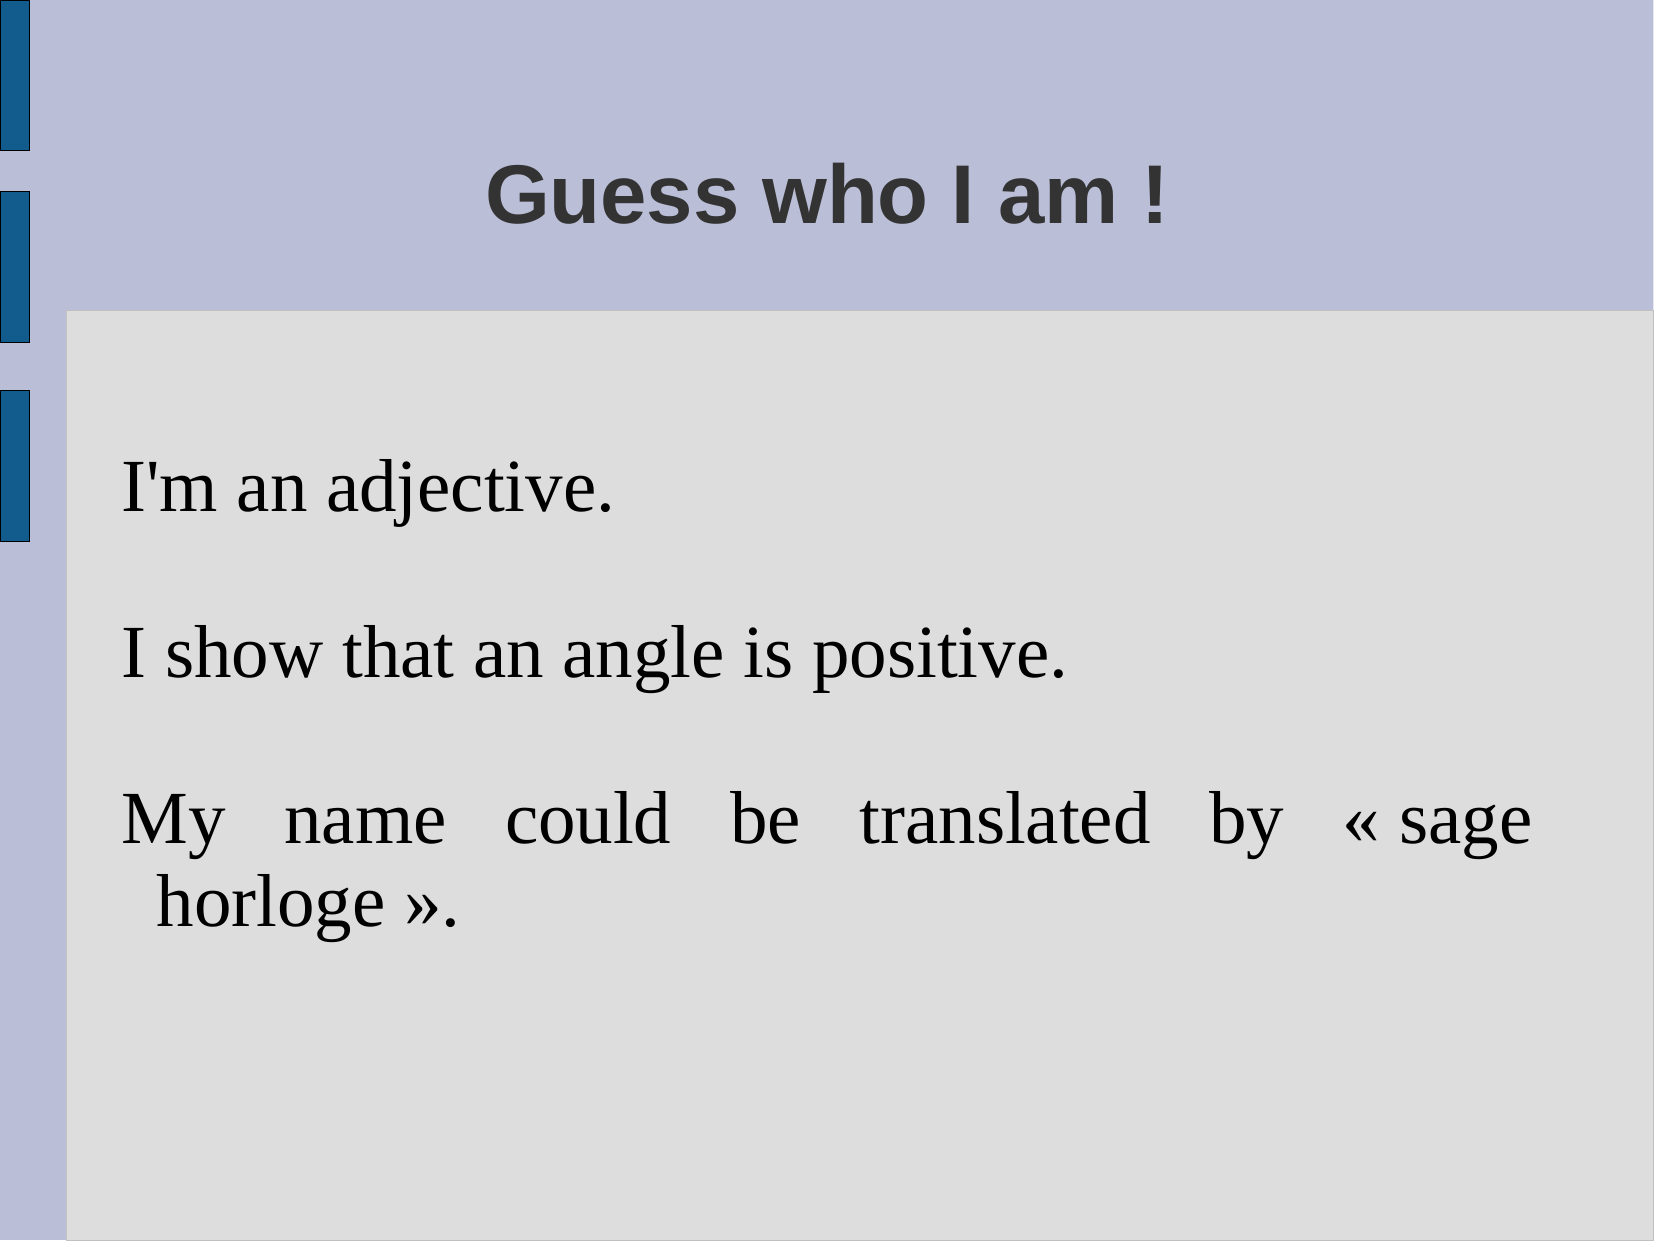

# Guess who I am !
I'm an adjective.
I show that an angle is positive.
My name could be translated by « sage horloge ».